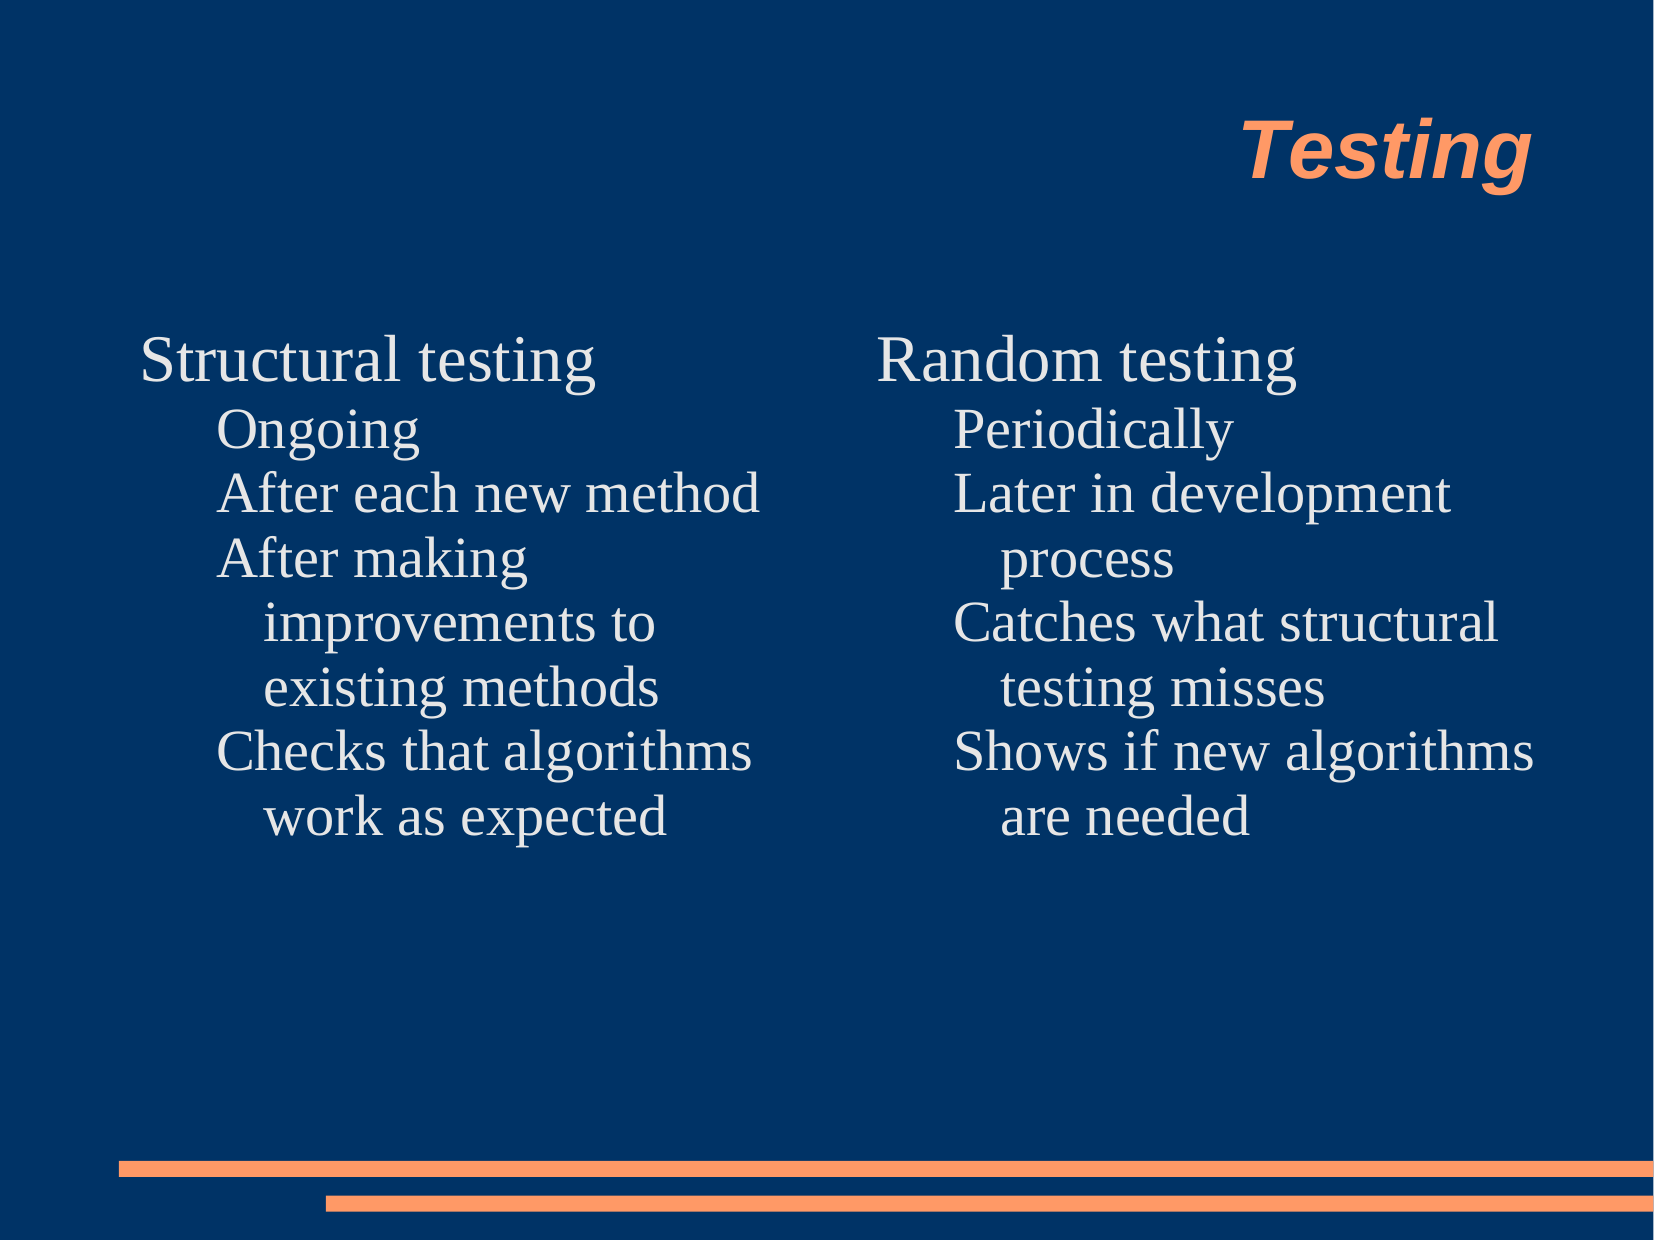

# Testing
Structural testing
Ongoing
After each new method
After making improvements to existing methods
Checks that algorithms work as expected
Random testing
Periodically
Later in development process
Catches what structural testing misses
Shows if new algorithms are needed